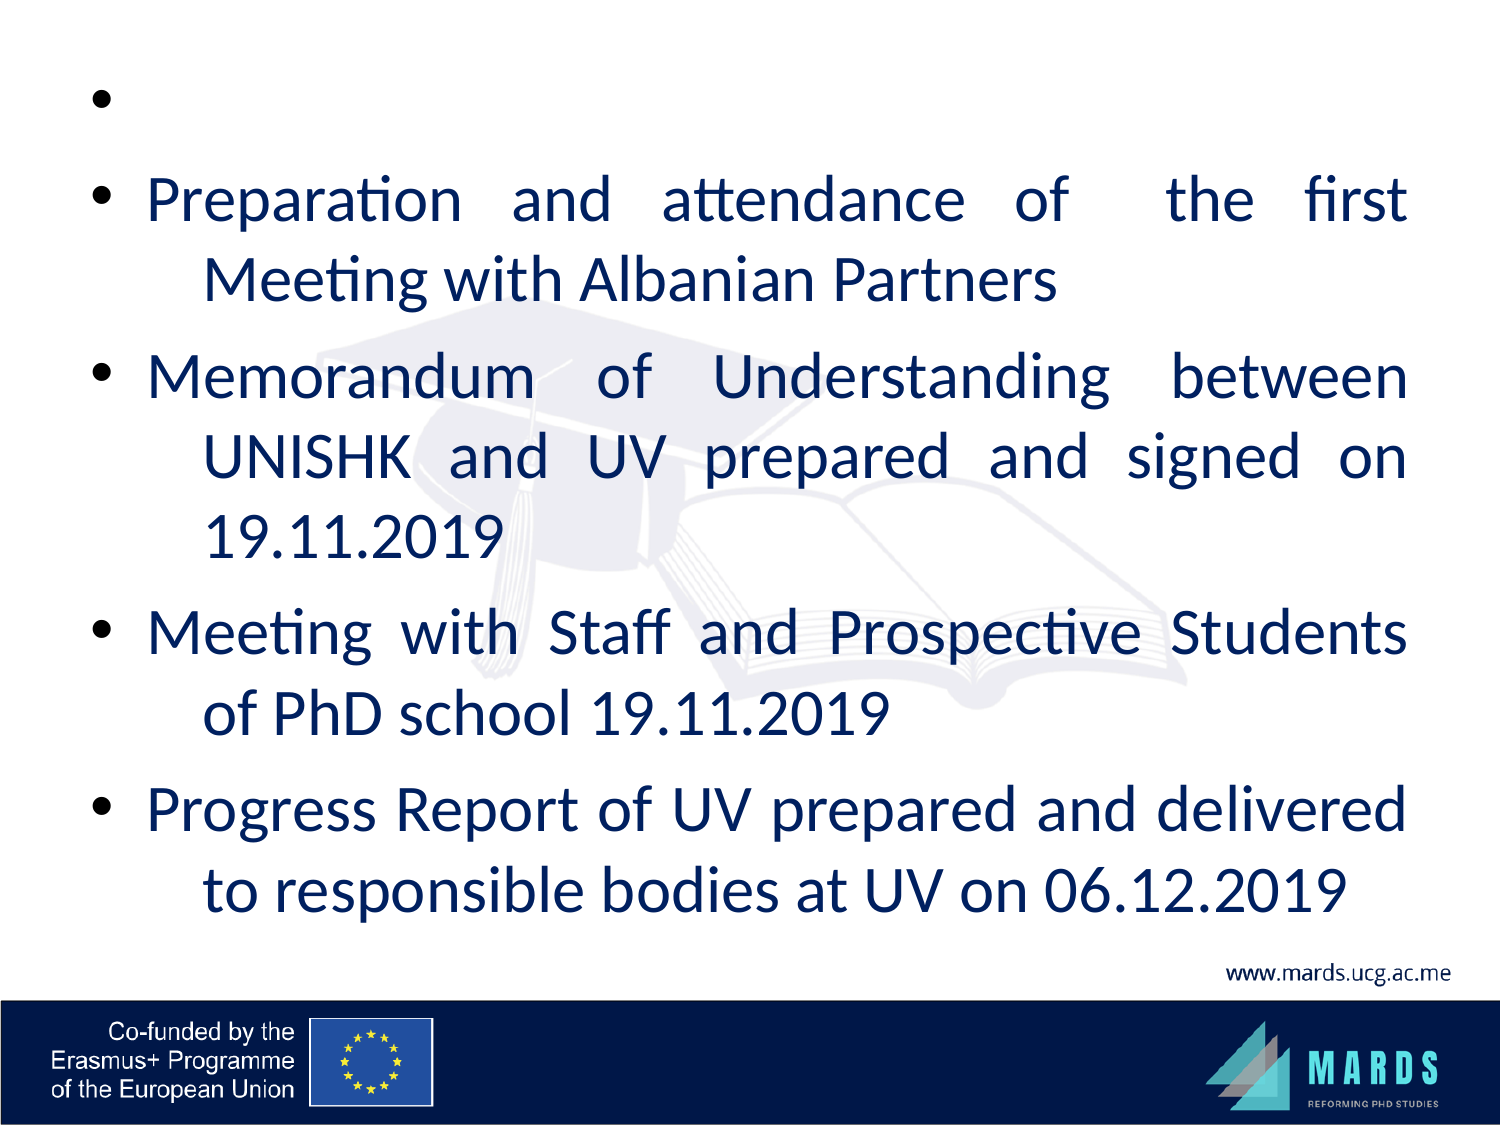

# Preparation and attendance of the first Meeting with Albanian Partners
Memorandum of Understanding between UNISHK and UV prepared and signed on 19.11.2019
Meeting with Staff and Prospective Students of PhD school 19.11.2019
Progress Report of UV prepared and delivered to responsible bodies at UV on 06.12.2019